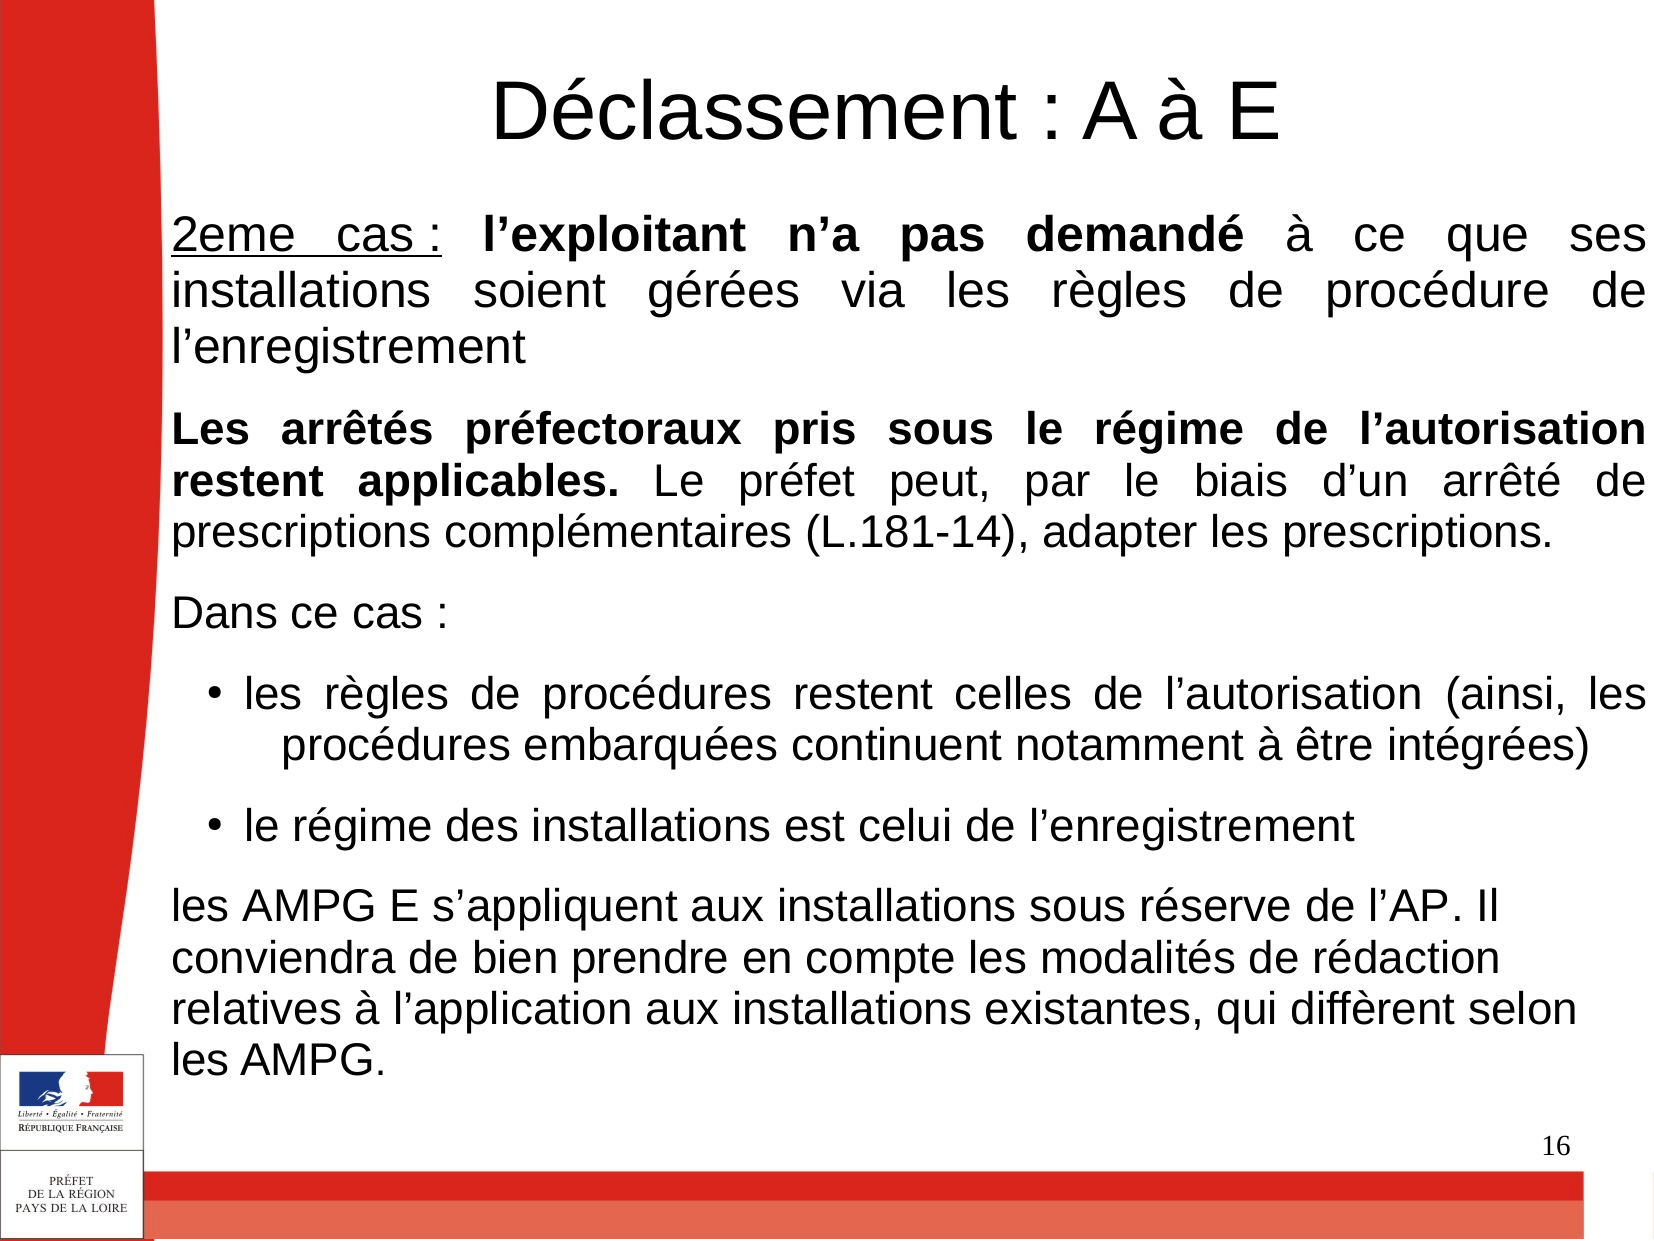

# Déclassement : A à E
2eme cas : l’exploitant n’a pas demandé à ce que ses installations soient gérées via les règles de procédure de l’enregistrement
Les arrêtés préfectoraux pris sous le régime de l’autorisation restent applicables. Le préfet peut, par le biais d’un arrêté de prescriptions complémentaires (L.181-14), adapter les prescriptions.
Dans ce cas :
les règles de procédures restent celles de l’autorisation (ainsi, les procédures embarquées continuent notamment à être intégrées)
le régime des installations est celui de l’enregistrement
les AMPG E s’appliquent aux installations sous réserve de l’AP. Il conviendra de bien prendre en compte les modalités de rédaction relatives à l’application aux installations existantes, qui diffèrent selon les AMPG.
16